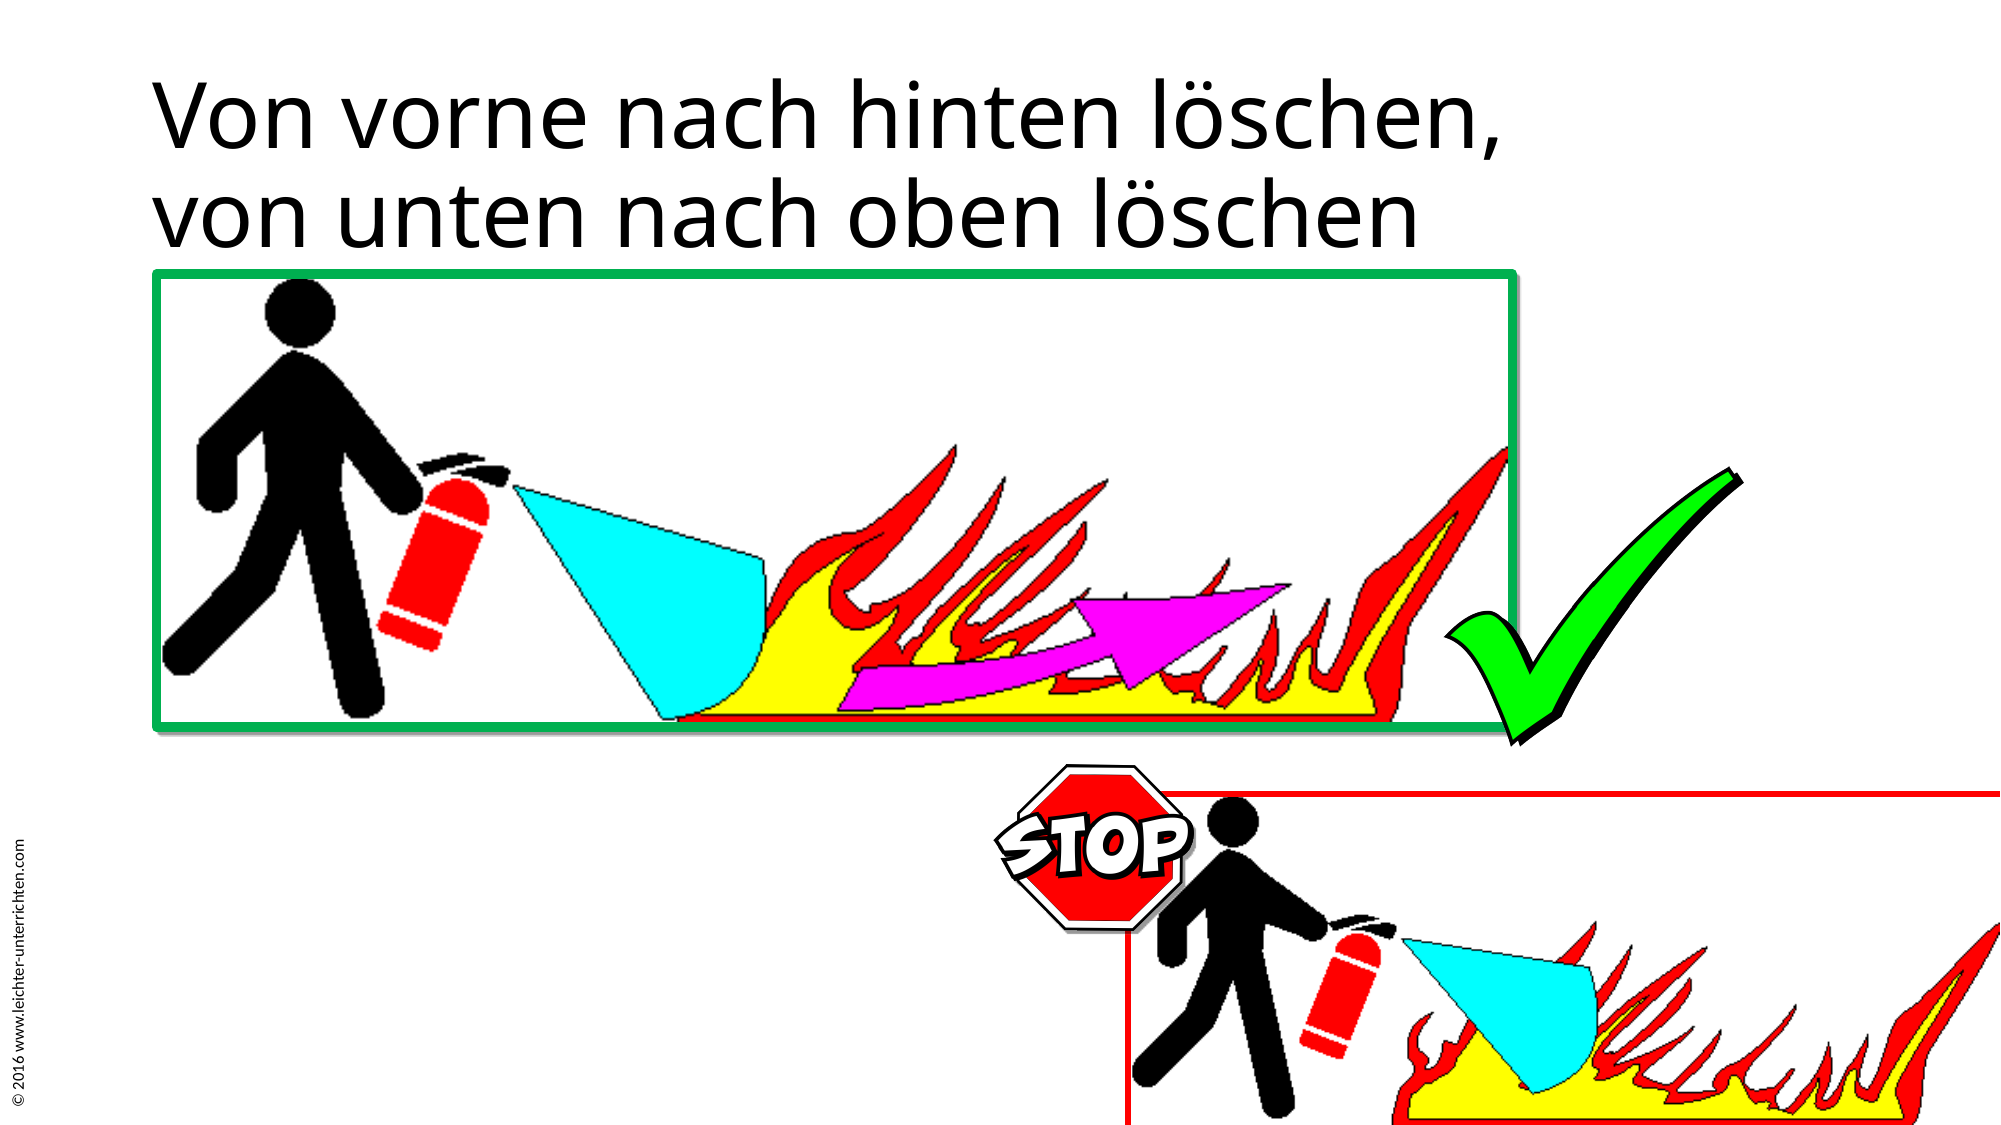

# Von vorne nach hinten löschen, von unten nach oben löschen